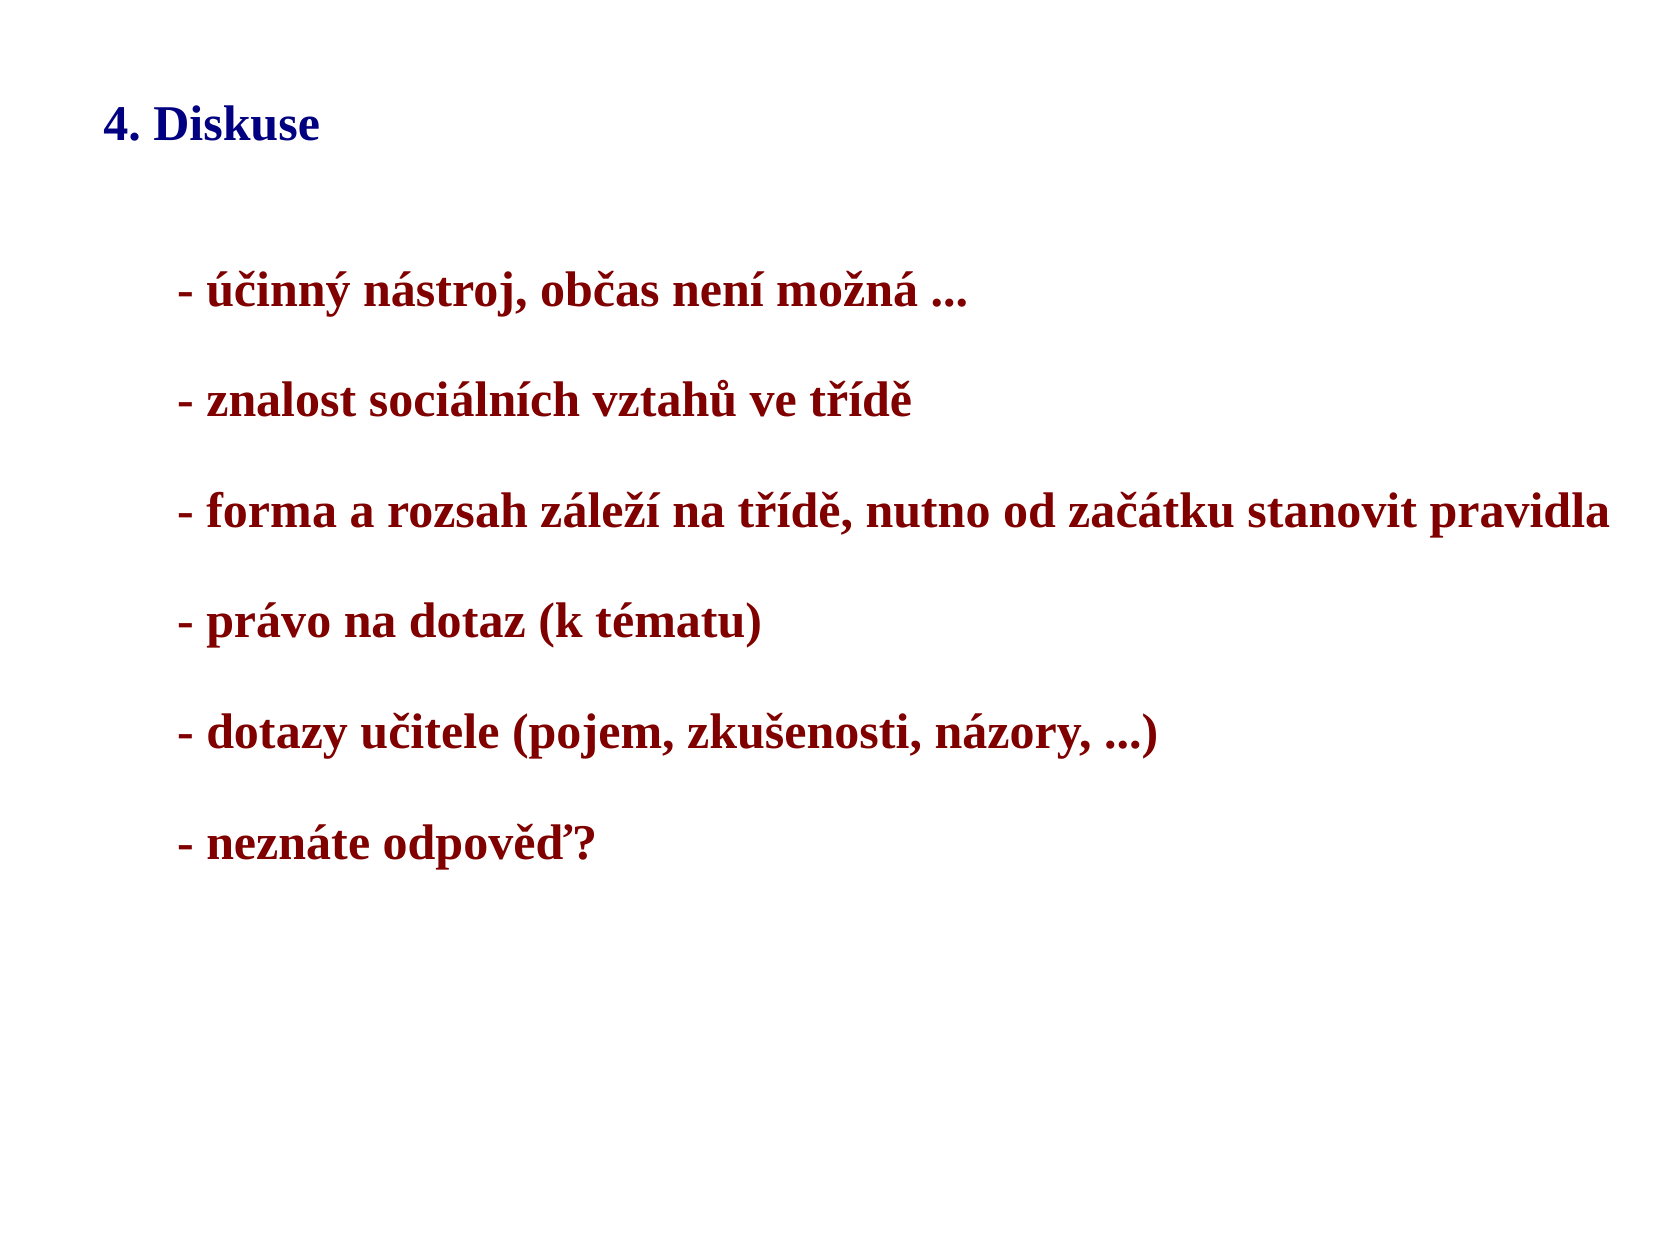

4. Diskuse
	- účinný nástroj, občas není možná ...
	- znalost sociálních vztahů ve třídě
	- forma a rozsah záleží na třídě, nutno od začátku stanovit pravidla
	- právo na dotaz (k tématu)
	- dotazy učitele (pojem, zkušenosti, názory, ...)
	- neznáte odpověď?